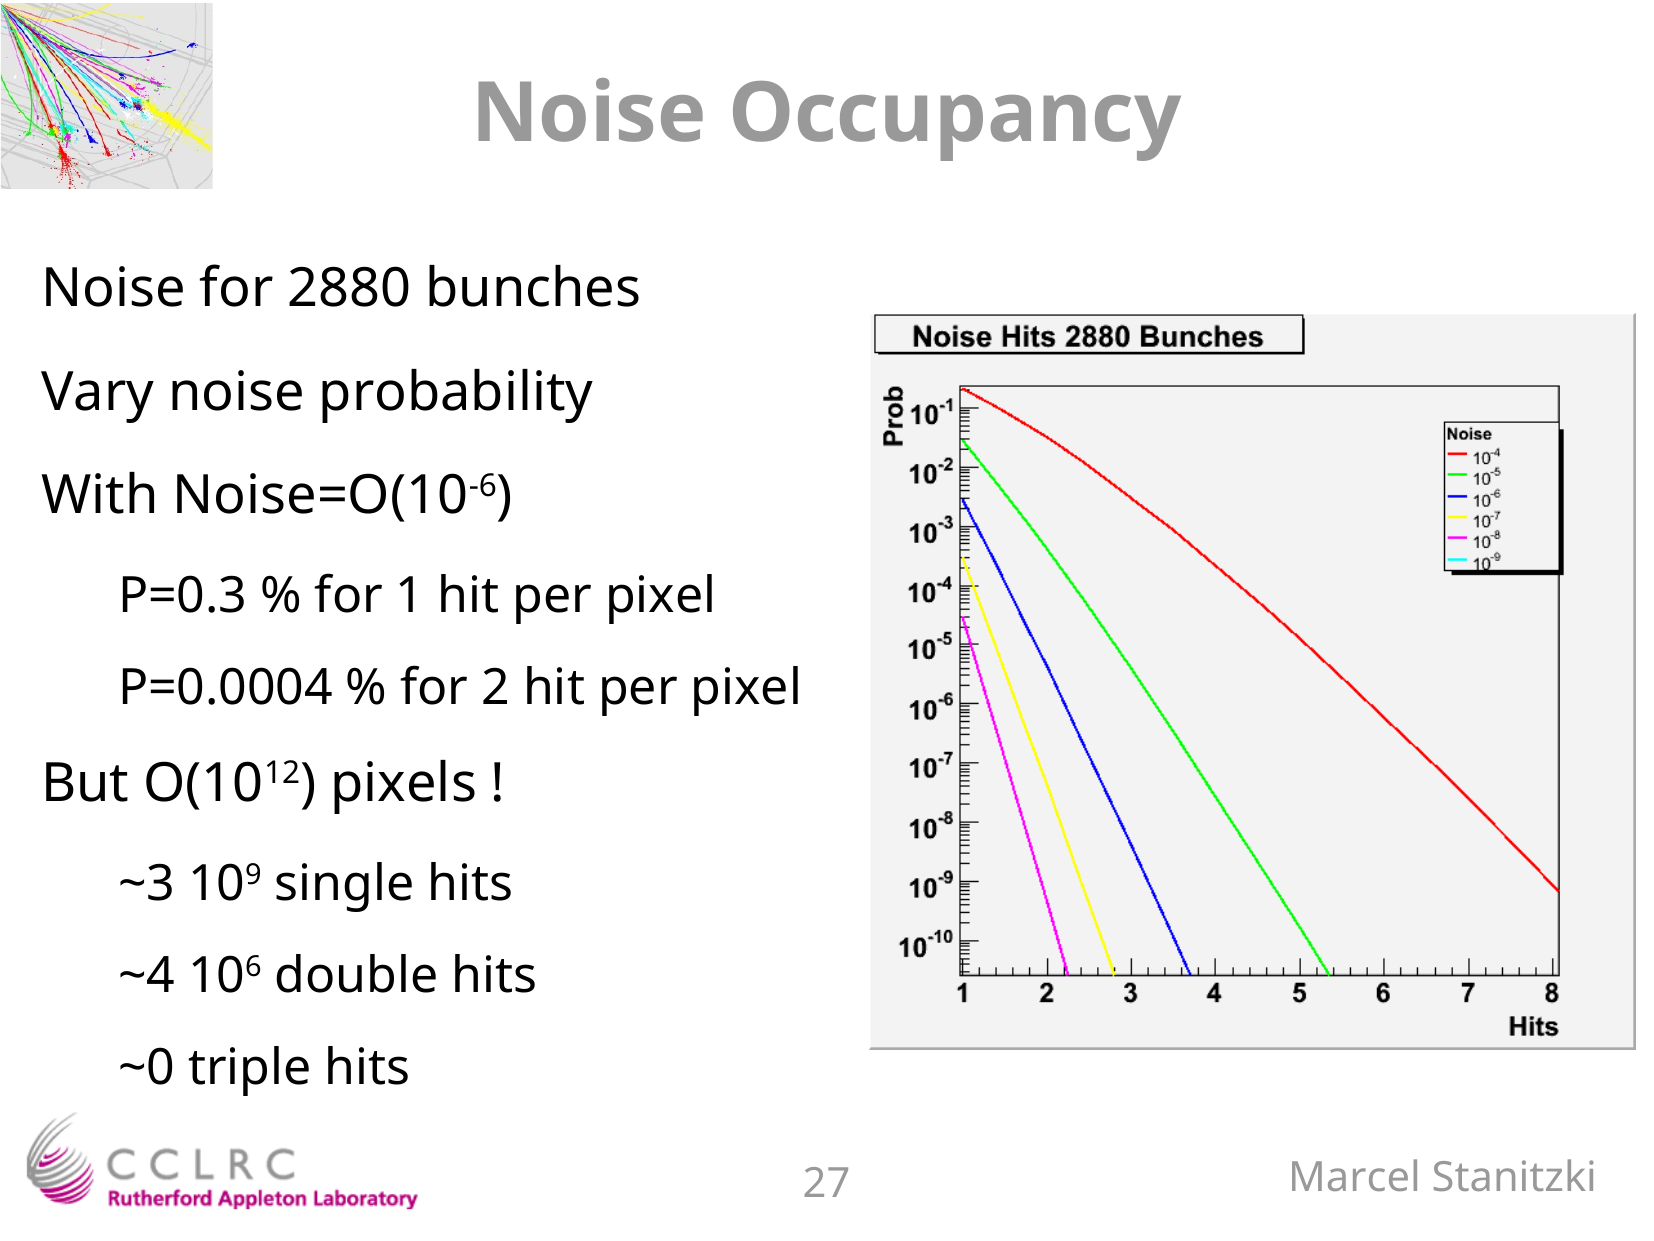

# Noise Occupancy
Noise for 2880 bunches
Vary noise probability
With Noise=O(10-6)
P=0.3 % for 1 hit per pixel
P=0.0004 % for 2 hit per pixel
But O(1012) pixels !
~3 109 single hits
~4 106 double hits
~0 triple hits